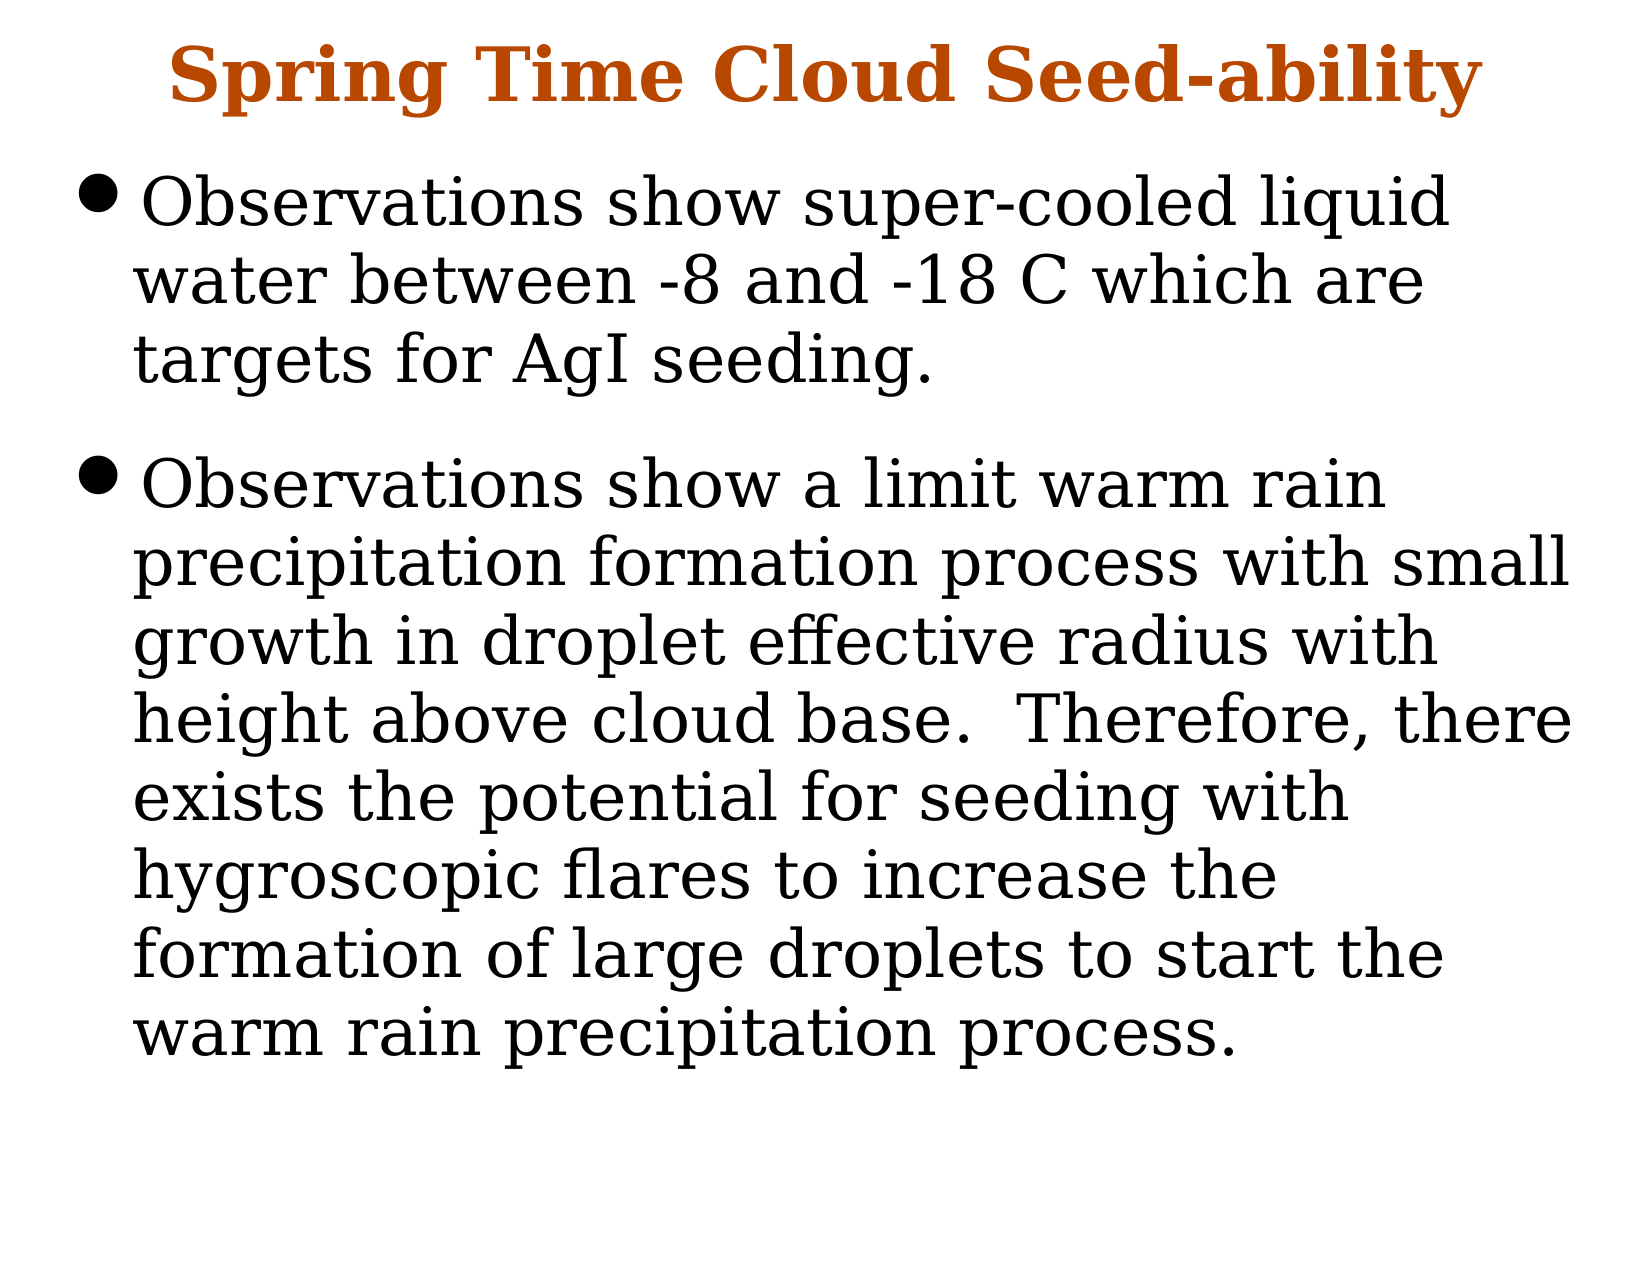

Spring Time Cloud Seed-ability
Observations show super-cooled liquid water between -8 and -18 C which are targets for AgI seeding.
Observations show a limit warm rain precipitation formation process with small growth in droplet effective radius with height above cloud base. Therefore, there exists the potential for seeding with hygroscopic flares to increase the formation of large droplets to start the warm rain precipitation process.